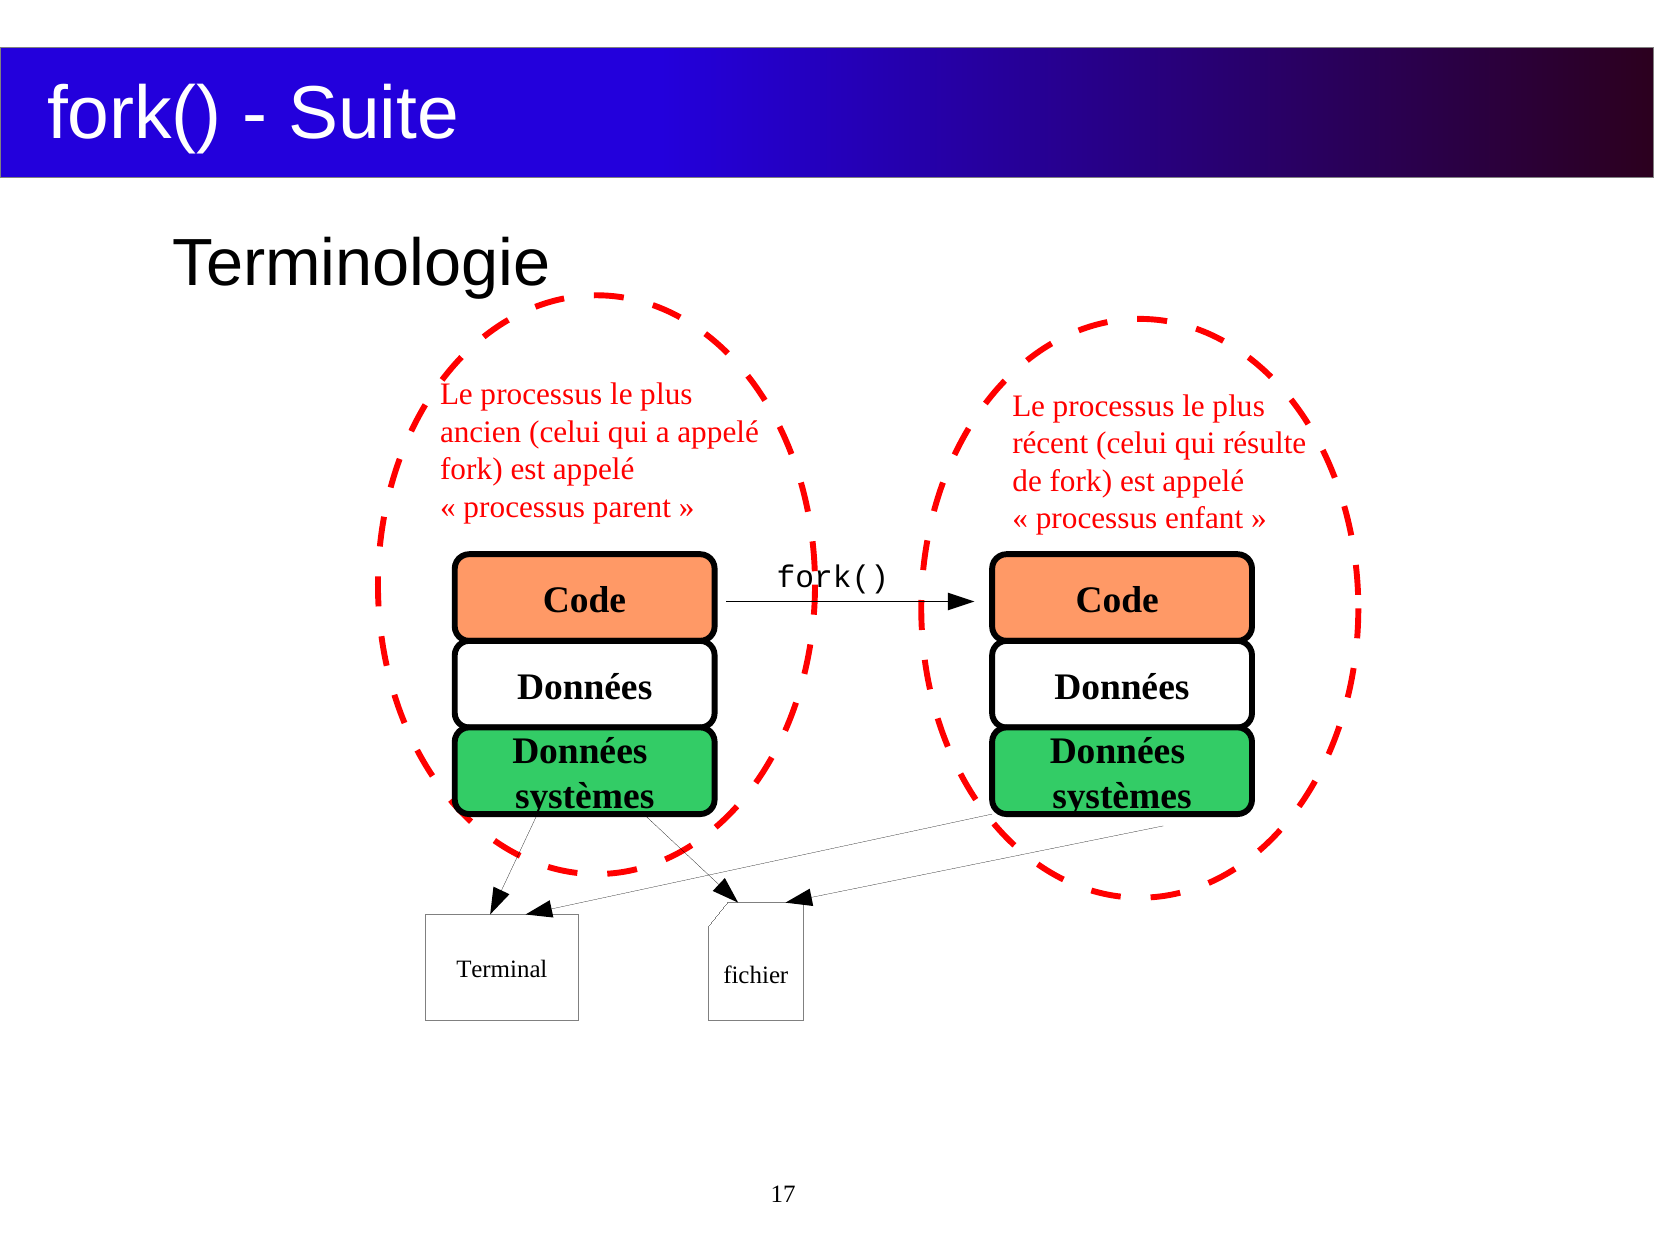

# fork() - Suite
Terminologie
Le processus le plus
ancien (celui qui a appelé
fork) est appelé
« processus parent »
Le processus le plus
récent (celui qui résulte
de fork) est appelé
« processus enfant »
fork()
Code
Données
Données
systèmes
Code
Données
Données
systèmes
fichier
Terminal